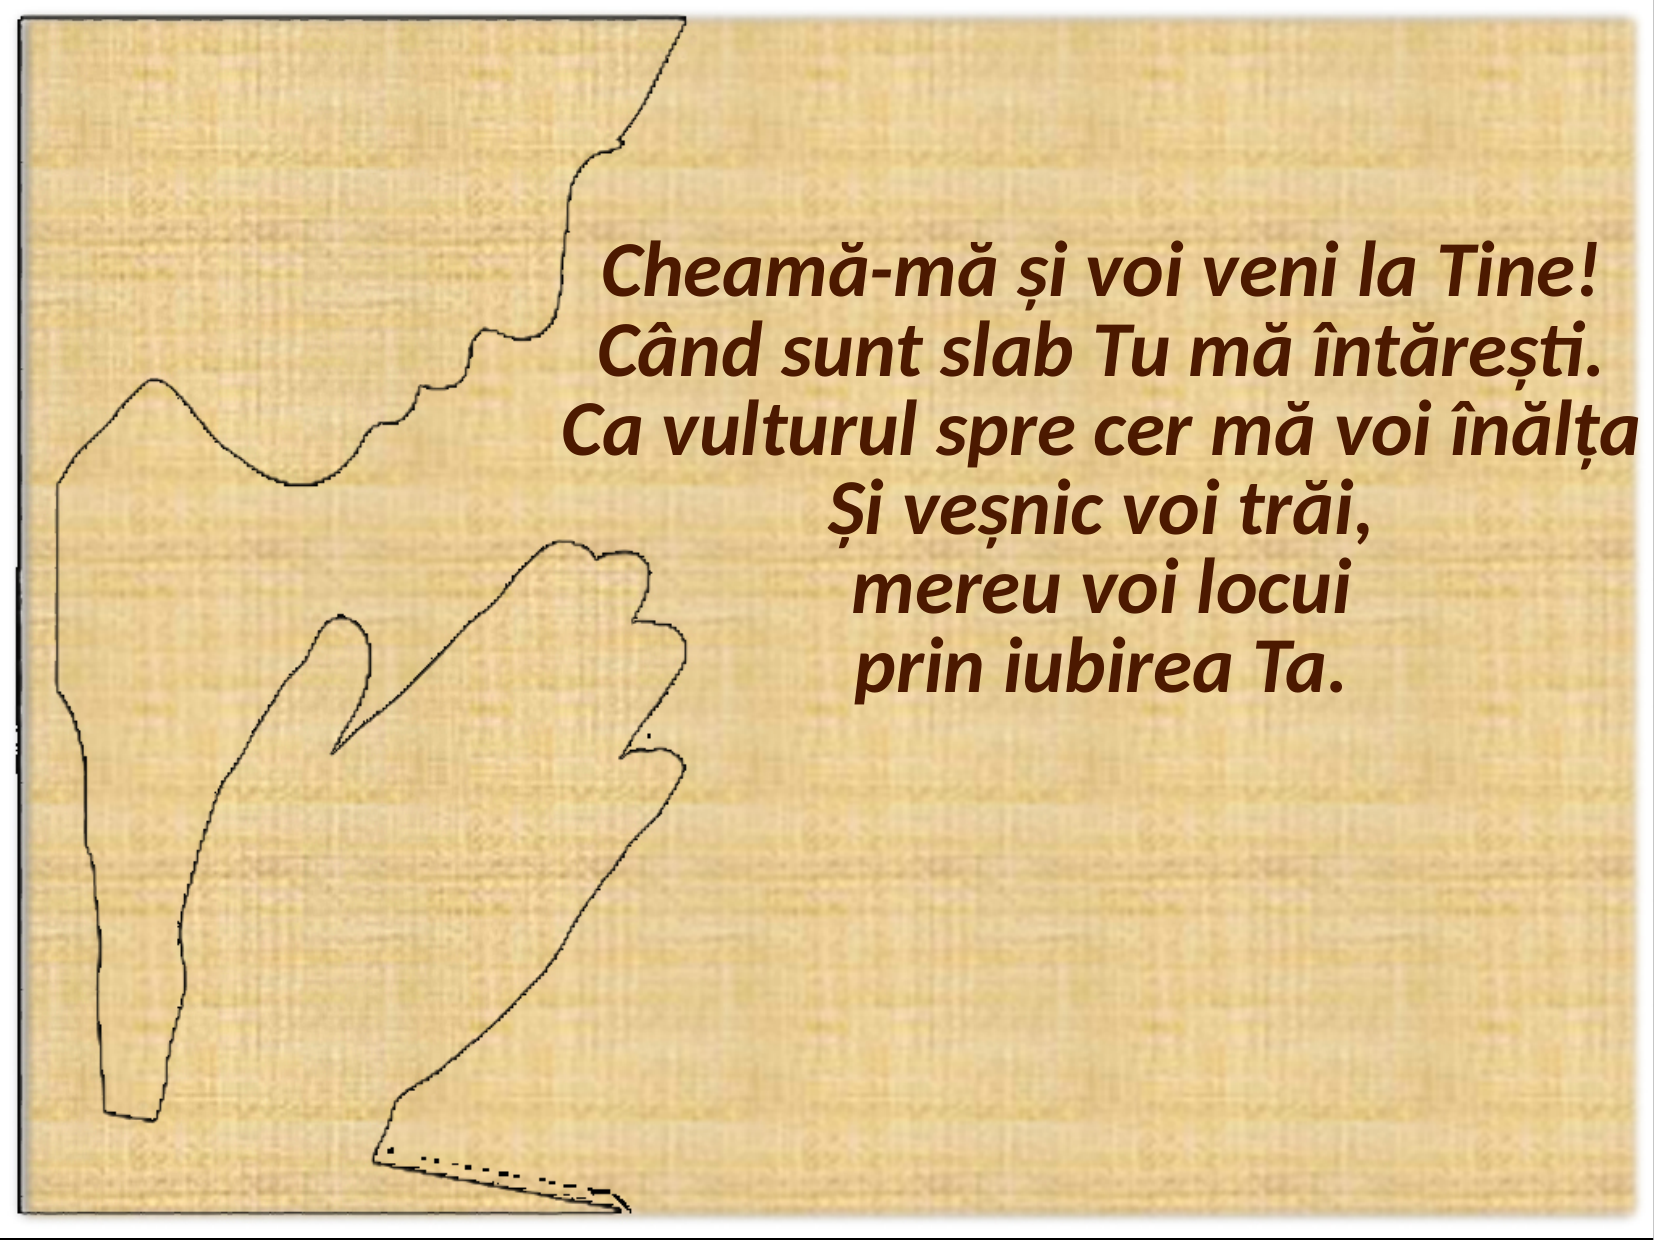

Cheamă-mă şi voi veni la Tine!
Când sunt slab Tu mă întăreşti.
Ca vulturul spre cer mă voi înălţa
Şi veşnic voi trăi,
mereu voi locui
prin iubirea Ta.